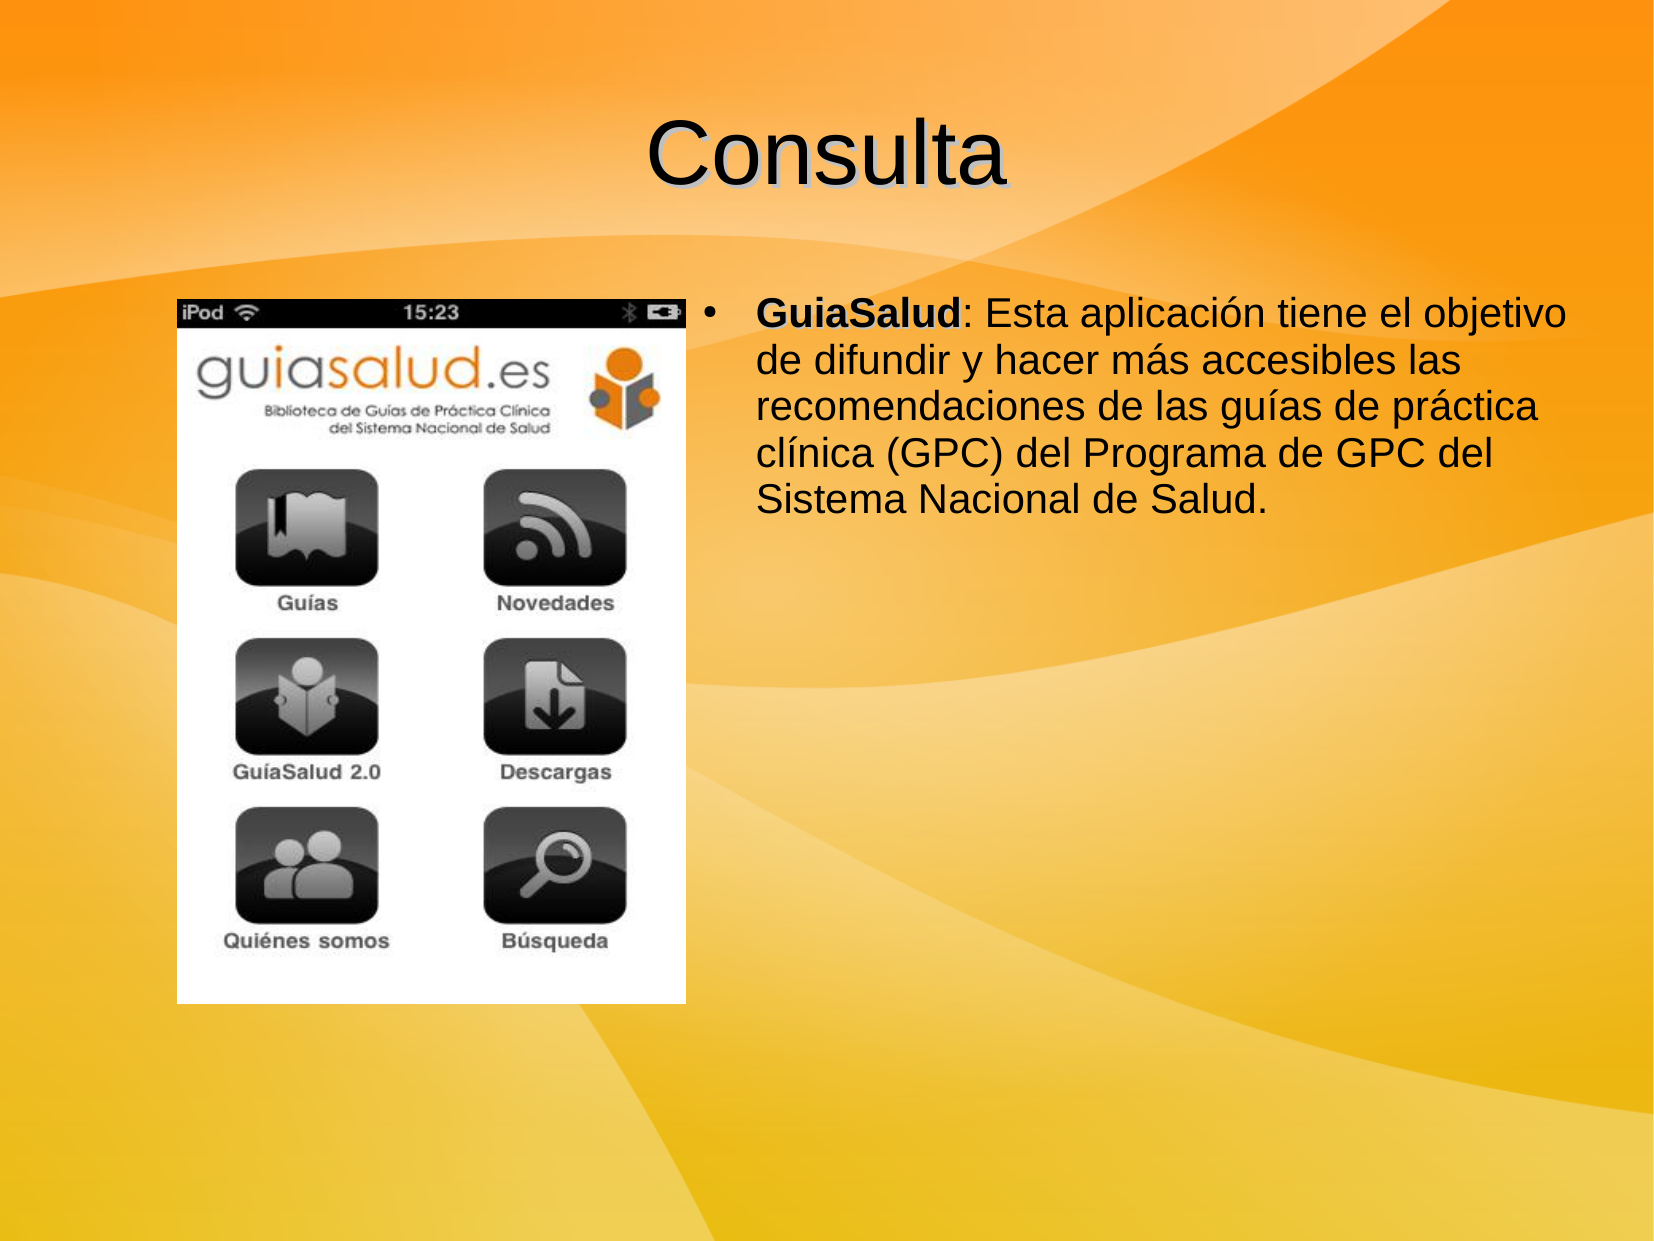

# Consulta
GuiaSalud: Esta aplicación tiene el objetivo de difundir y hacer más accesibles las recomendaciones de las guías de práctica clínica (GPC) del Programa de GPC del Sistema Nacional de Salud.